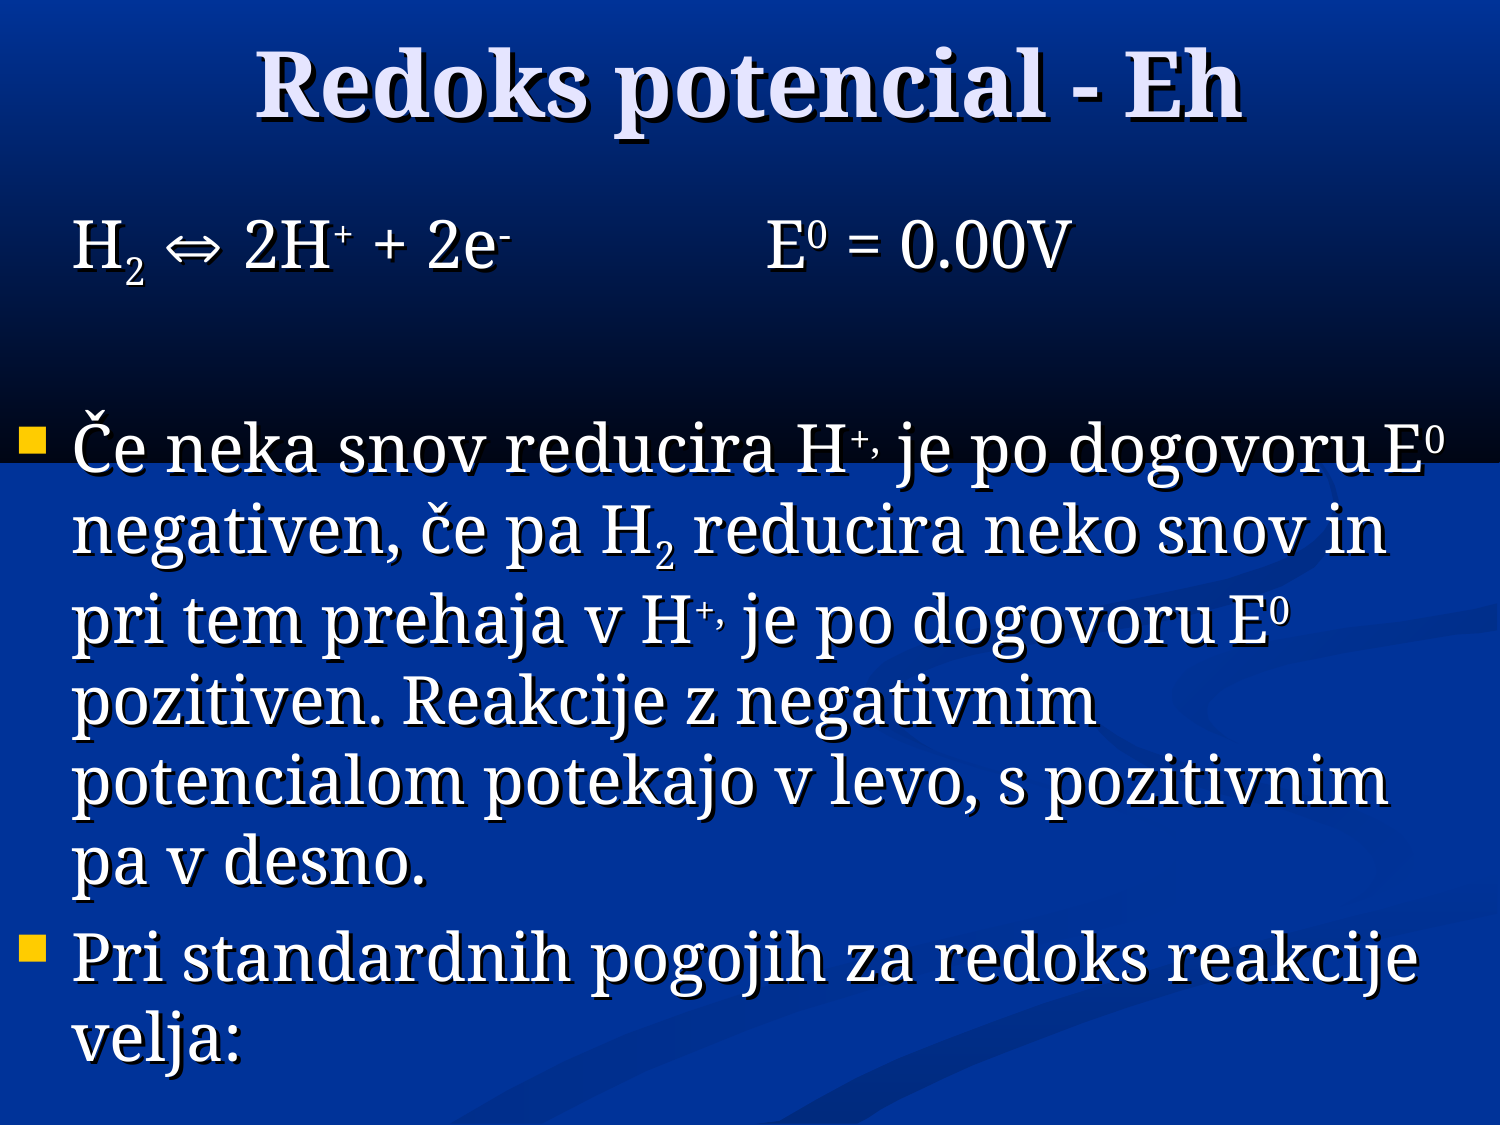

# Redoks potencial - Eh
	H2  2H+ + 2e-		E0 = 0.00V
Če neka snov reducira H+, je po dogovoru E0 negativen, če pa H2 reducira neko snov in pri tem prehaja v H+, je po dogovoru E0 pozitiven. Reakcije z negativnim potencialom potekajo v levo, s pozitivnim pa v desno.
Pri standardnih pogojih za redoks reakcije velja:
	G = -RTlnK = NE0F